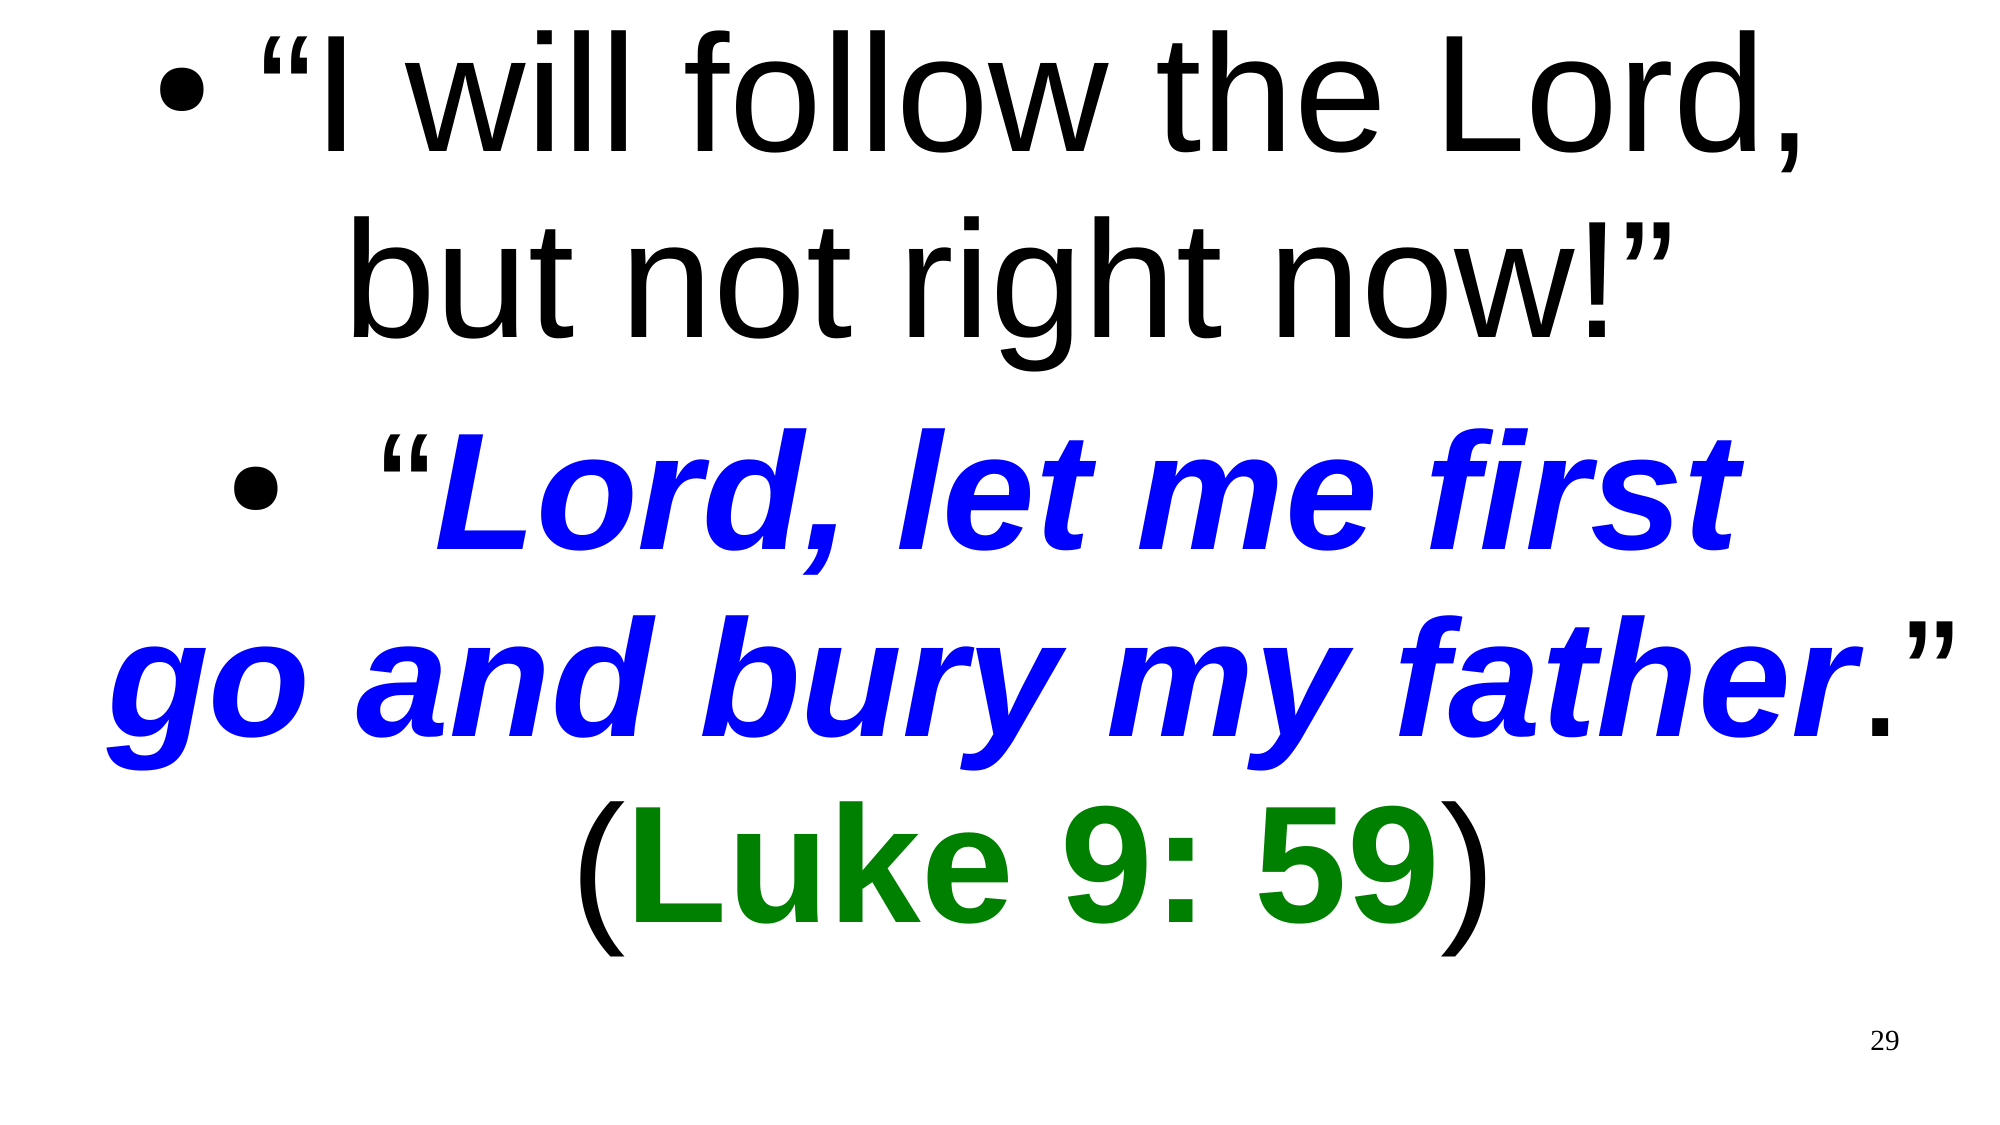

# “I will follow the Lord, but not right now!”
 “Lord, let me first
go and bury my father.”
(Luke 9: 59)
29